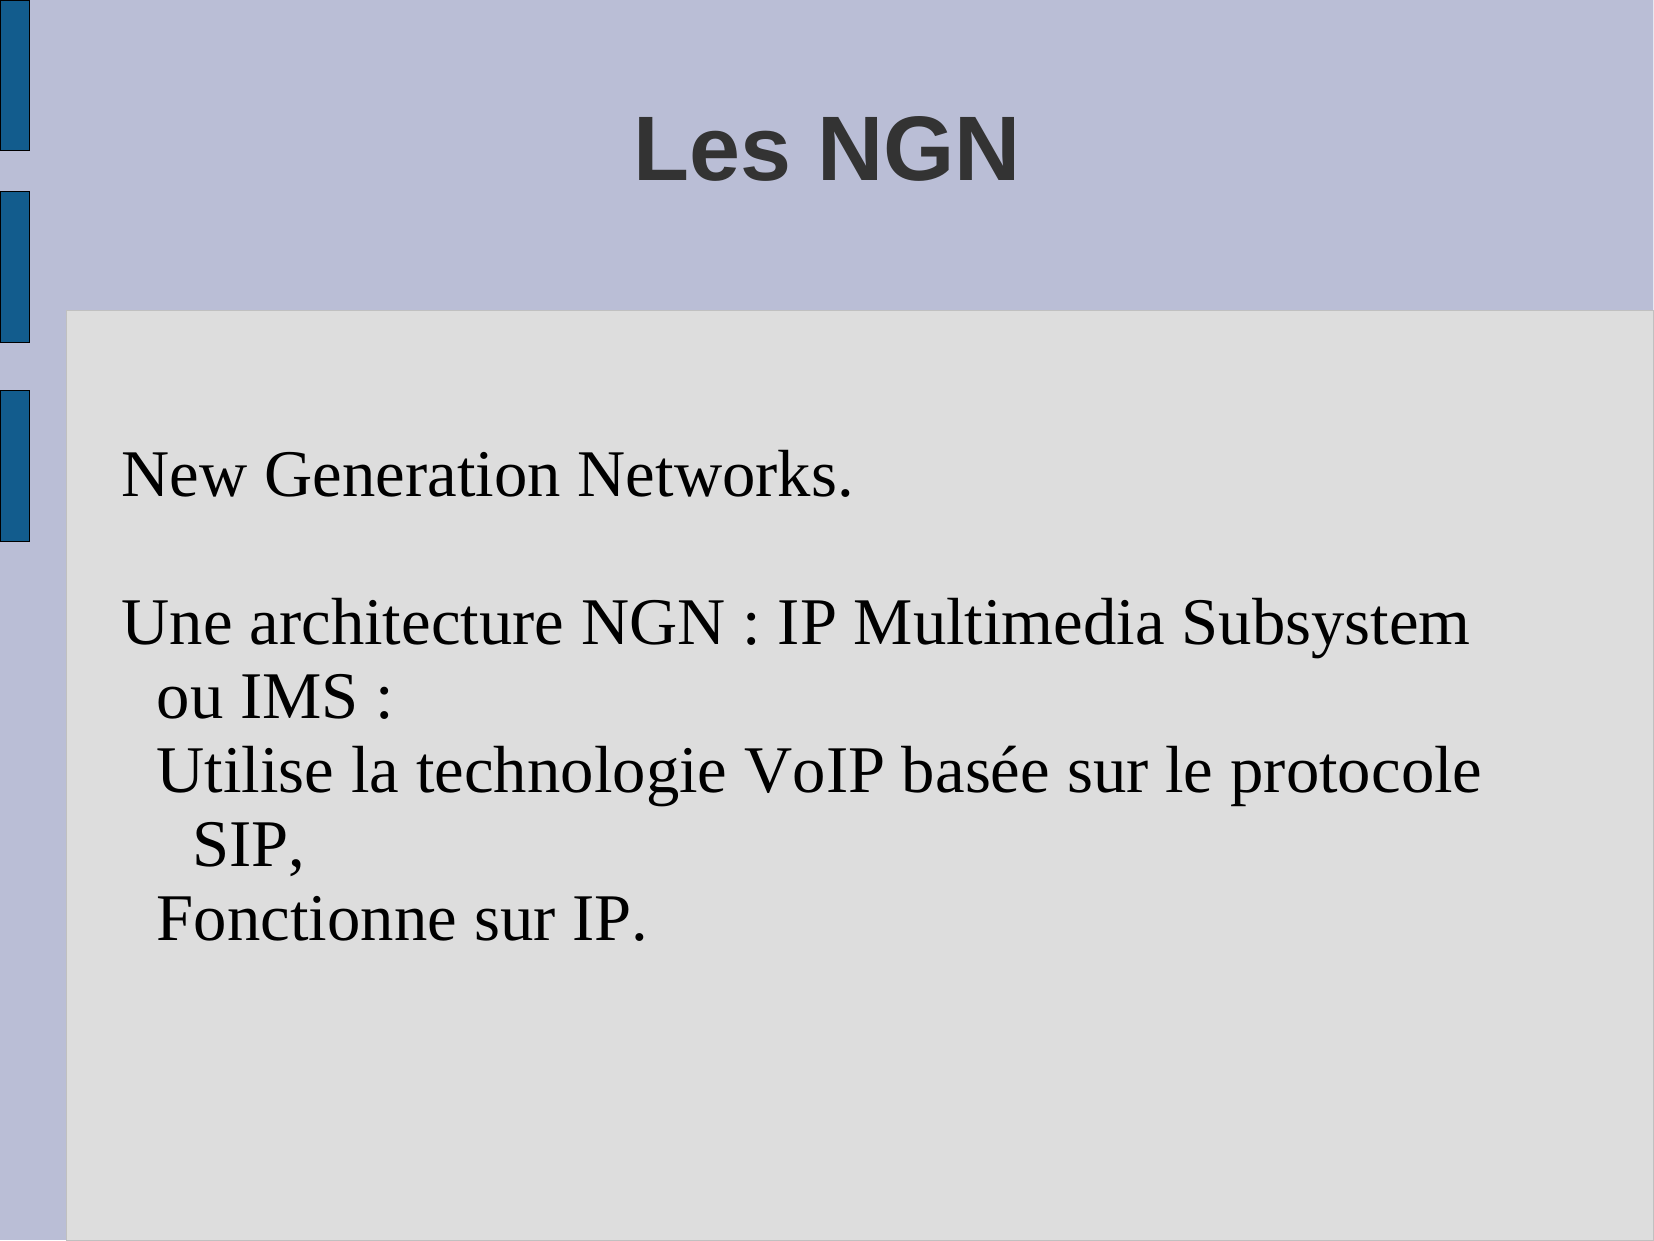

# Les NGN
New Generation Networks.
Une architecture NGN : IP Multimedia Subsystem ou IMS :
Utilise la technologie VoIP basée sur le protocole SIP,
Fonctionne sur IP.